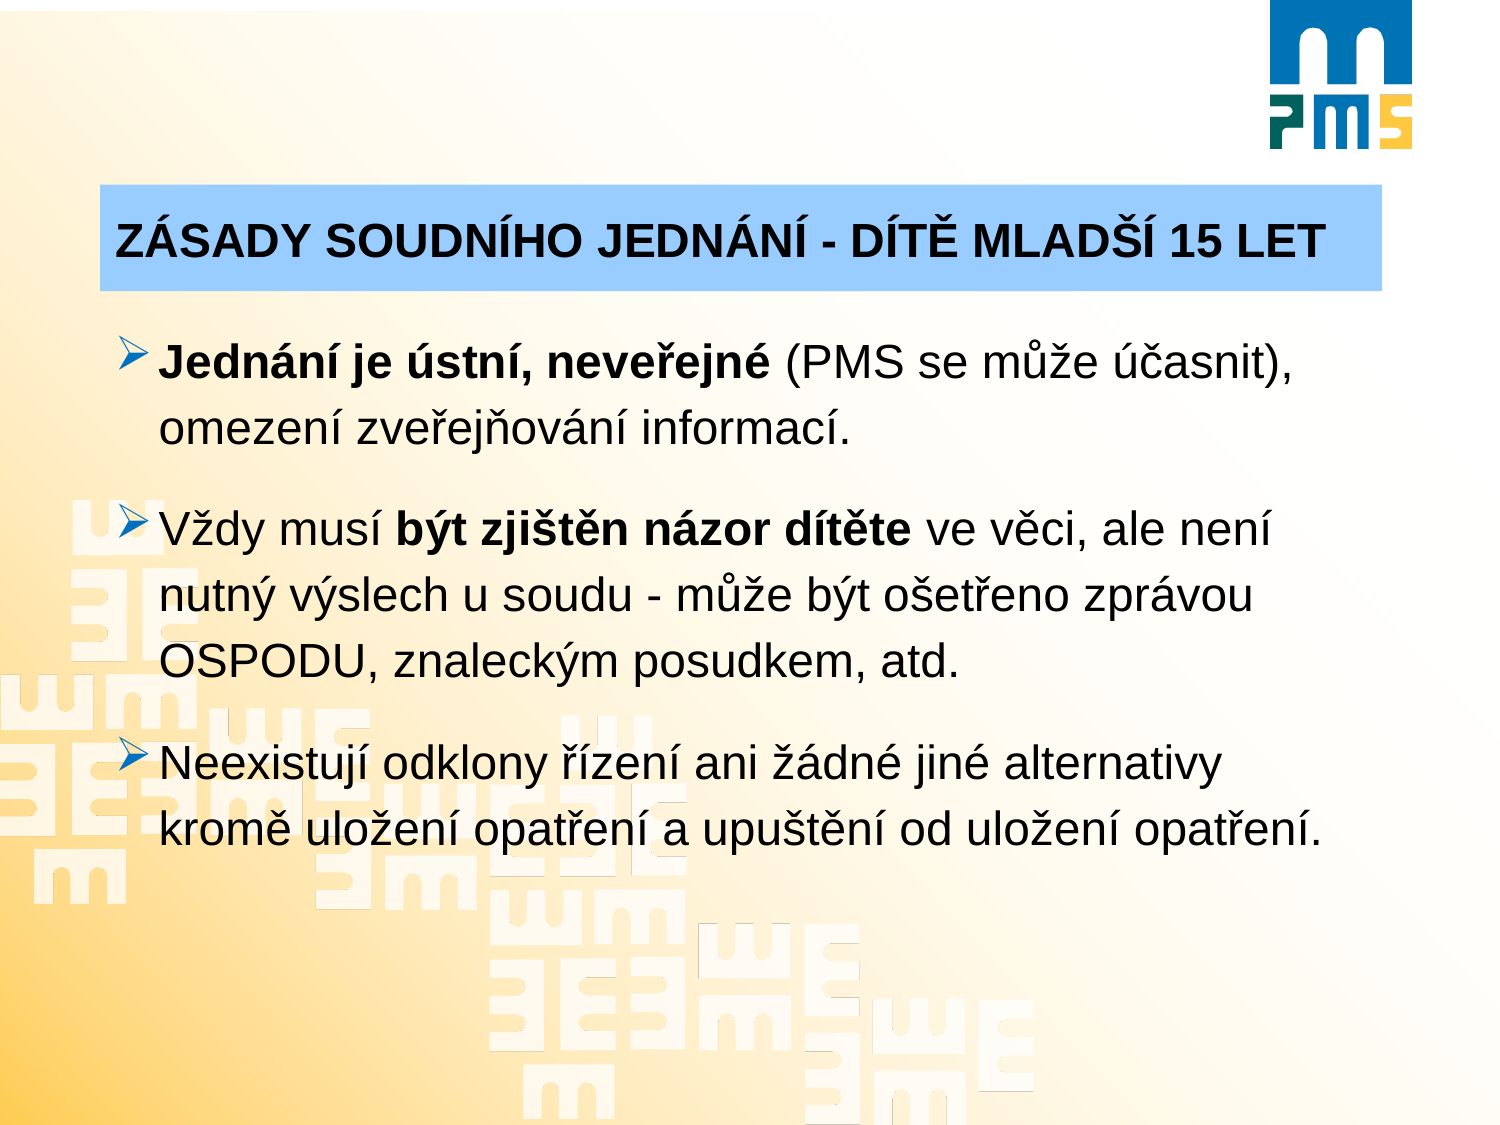

# ZÁSADY SOUDNÍHO JEDNÁNÍ - DÍTĚ MLADŠÍ 15 LET
Jednání je ústní, neveřejné (PMS se může účasnit), omezení zveřejňování informací.
Vždy musí být zjištěn názor dítěte ve věci, ale není nutný výslech u soudu - může být ošetřeno zprávou OSPODU, znaleckým posudkem, atd.
Neexistují odklony řízení ani žádné jiné alternativy kromě uložení opatření a upuštění od uložení opatření.